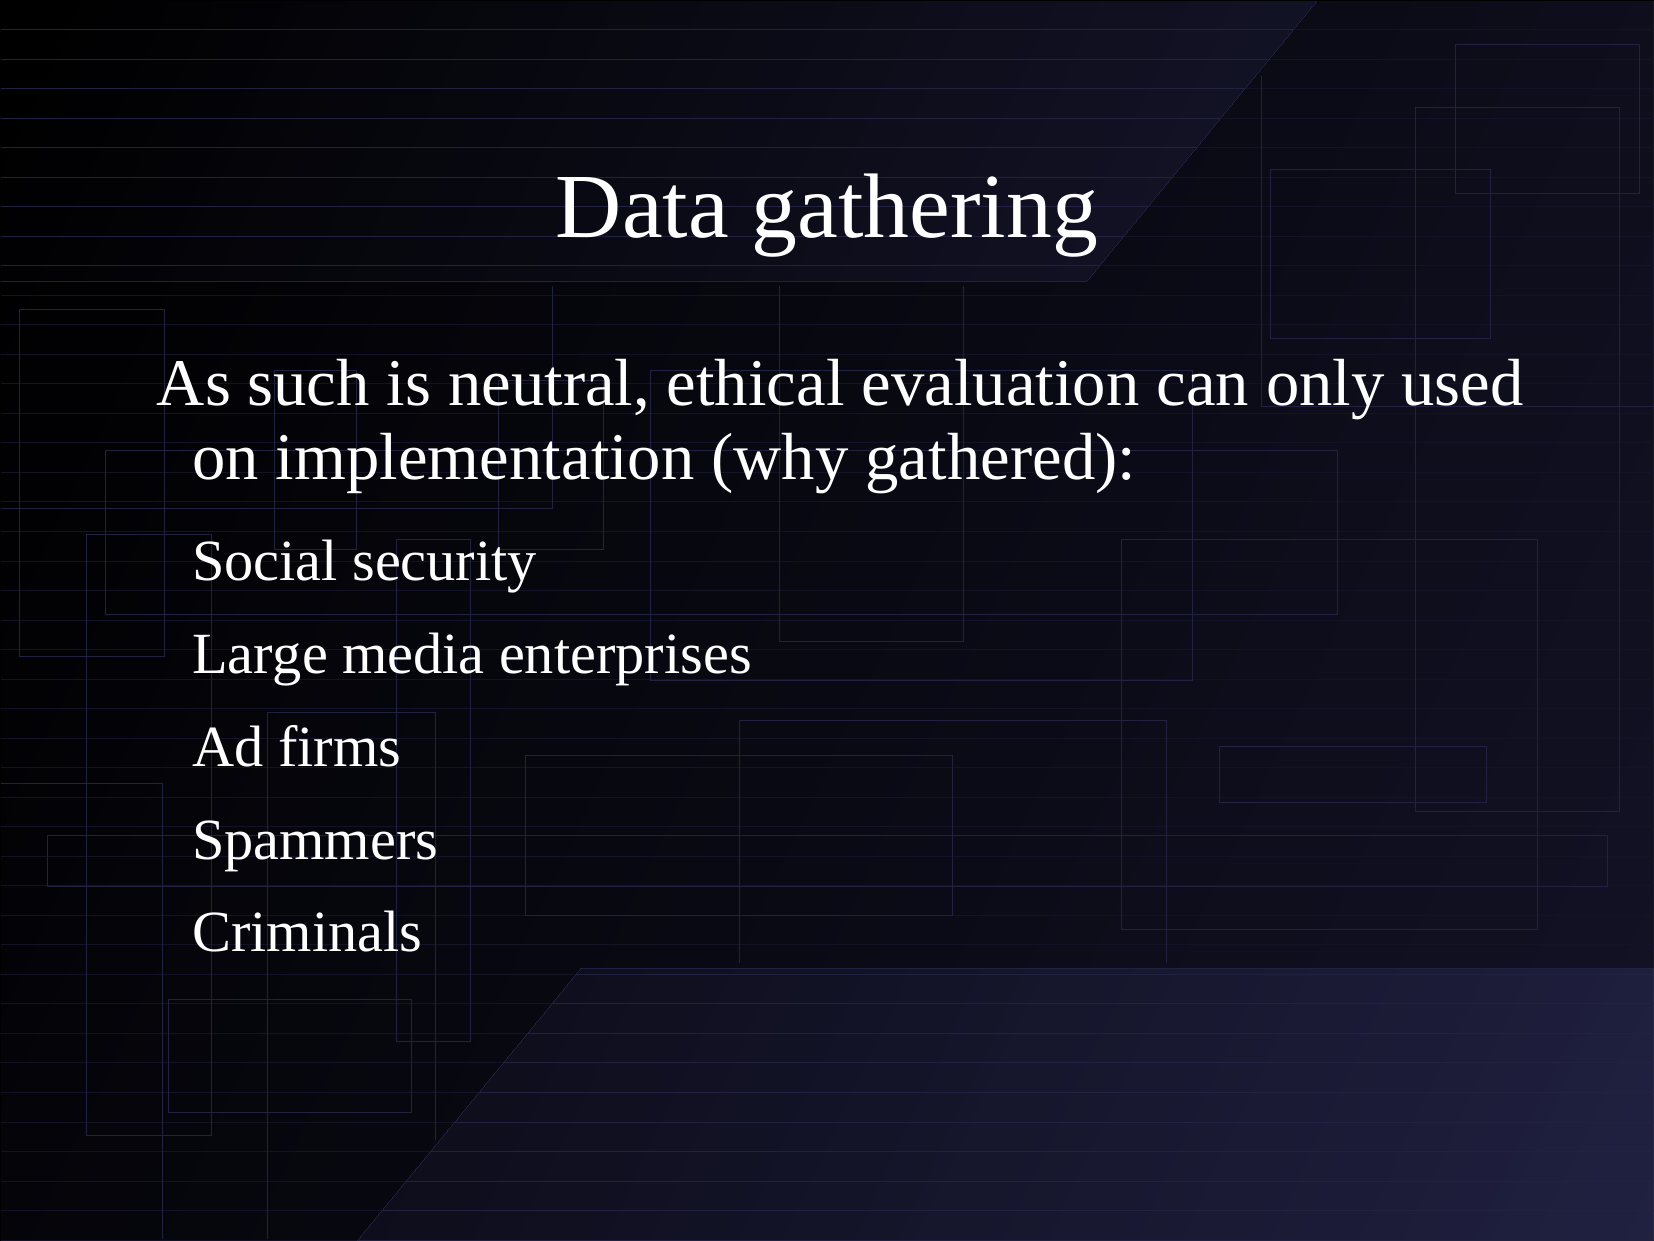

# Data gathering
As such is neutral, ethical evaluation can only used on implementation (why gathered):
Social security
Large media enterprises
Ad firms
Spammers
Criminals